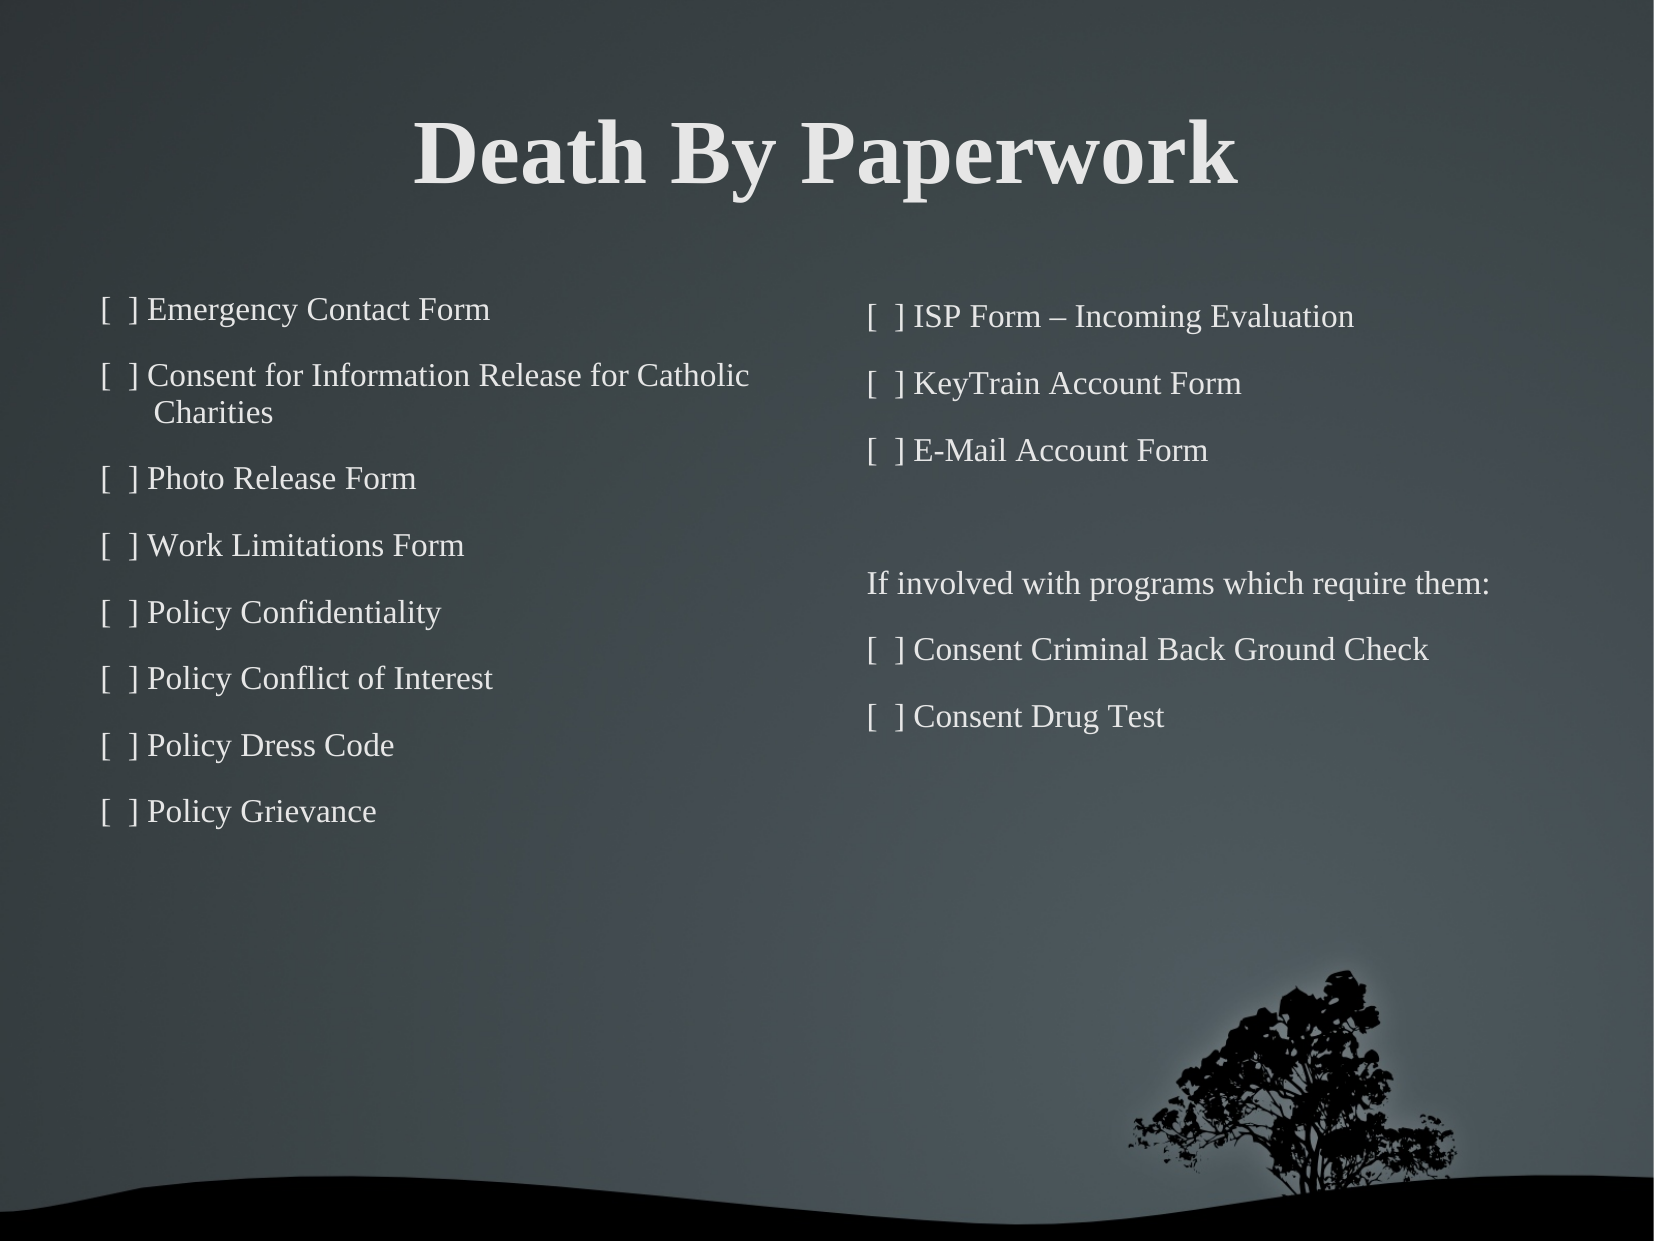

# Death By Paperwork
[ ] ISP Form – Incoming Evaluation
[ ] KeyTrain Account Form
[ ] E-Mail Account Form
If involved with programs which require them:
[ ] Consent Criminal Back Ground Check
[ ] Consent Drug Test
[ ] Emergency Contact Form
[ ] Consent for Information Release for Catholic Charities
[ ] Photo Release Form
[ ] Work Limitations Form
[ ] Policy Confidentiality
[ ] Policy Conflict of Interest
[ ] Policy Dress Code
[ ] Policy Grievance